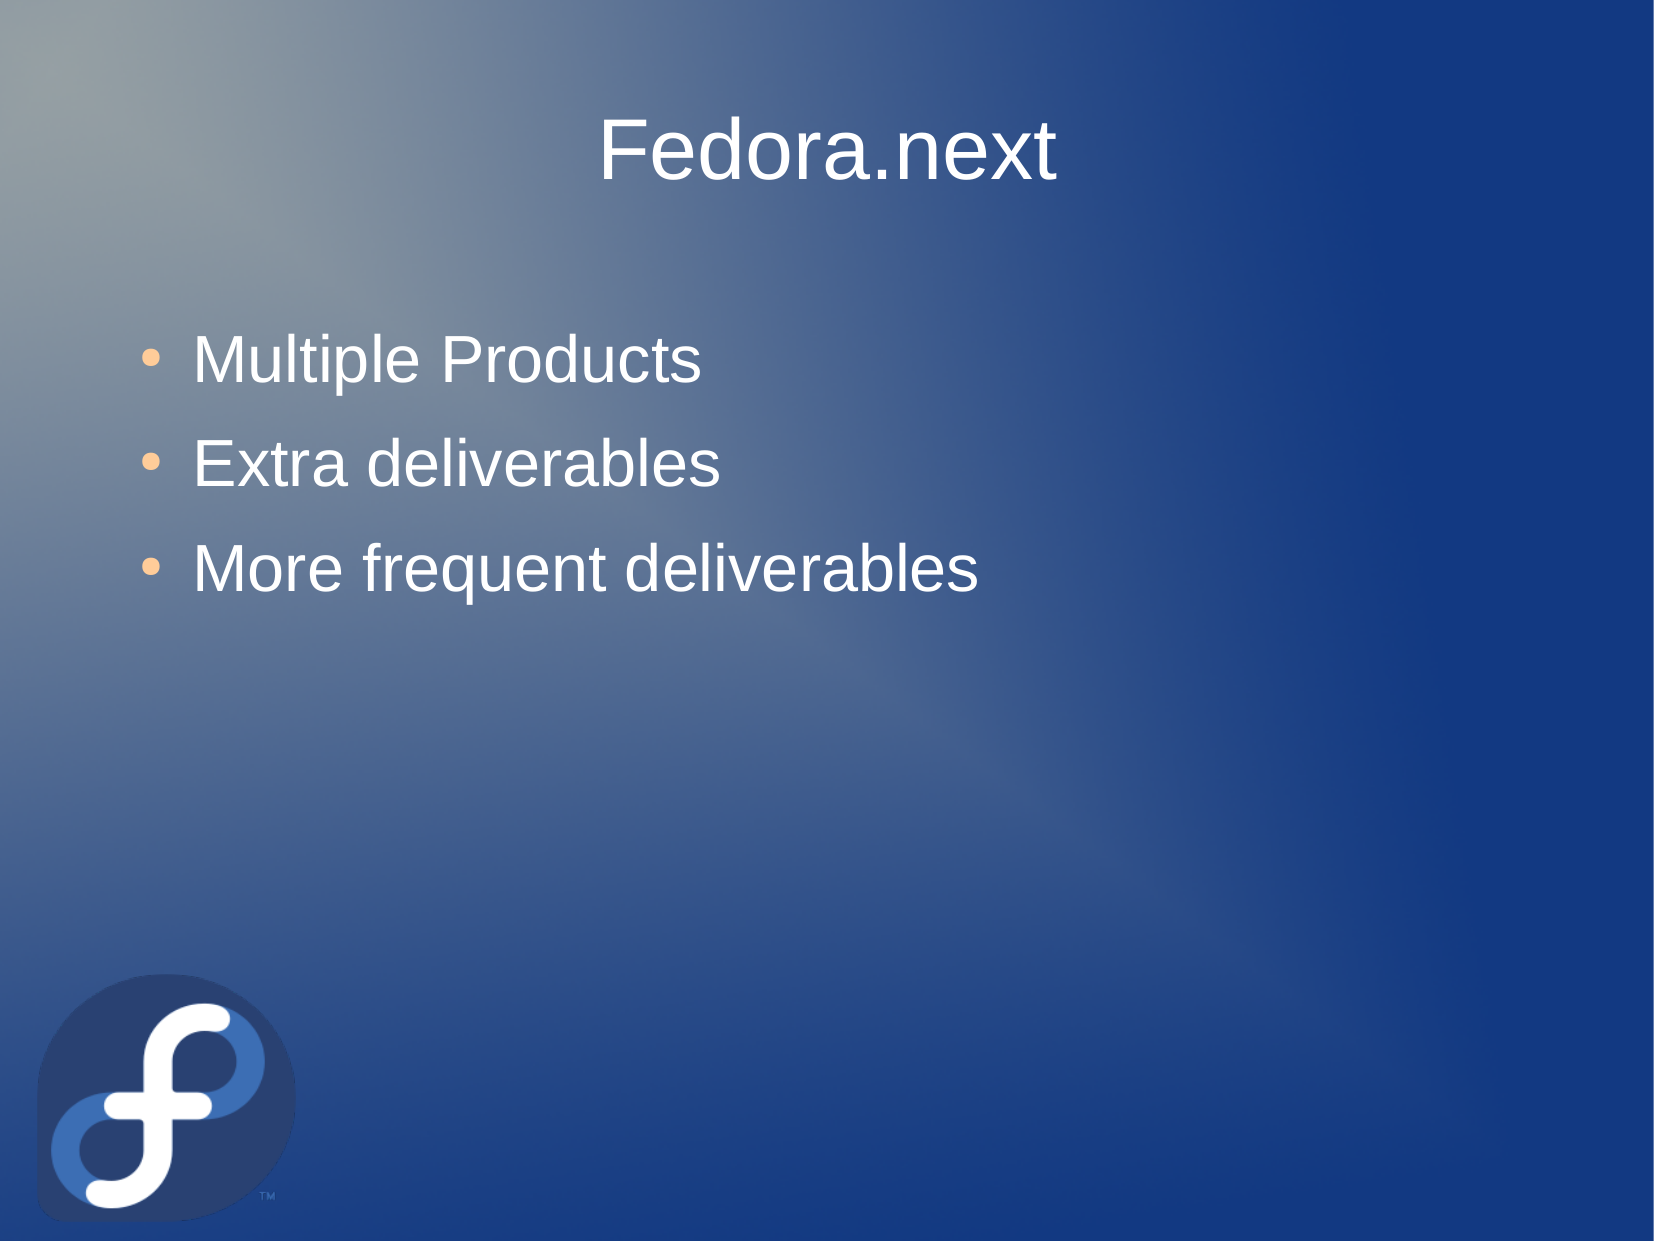

# Fedora.next
Multiple Products
Extra deliverables
More frequent deliverables